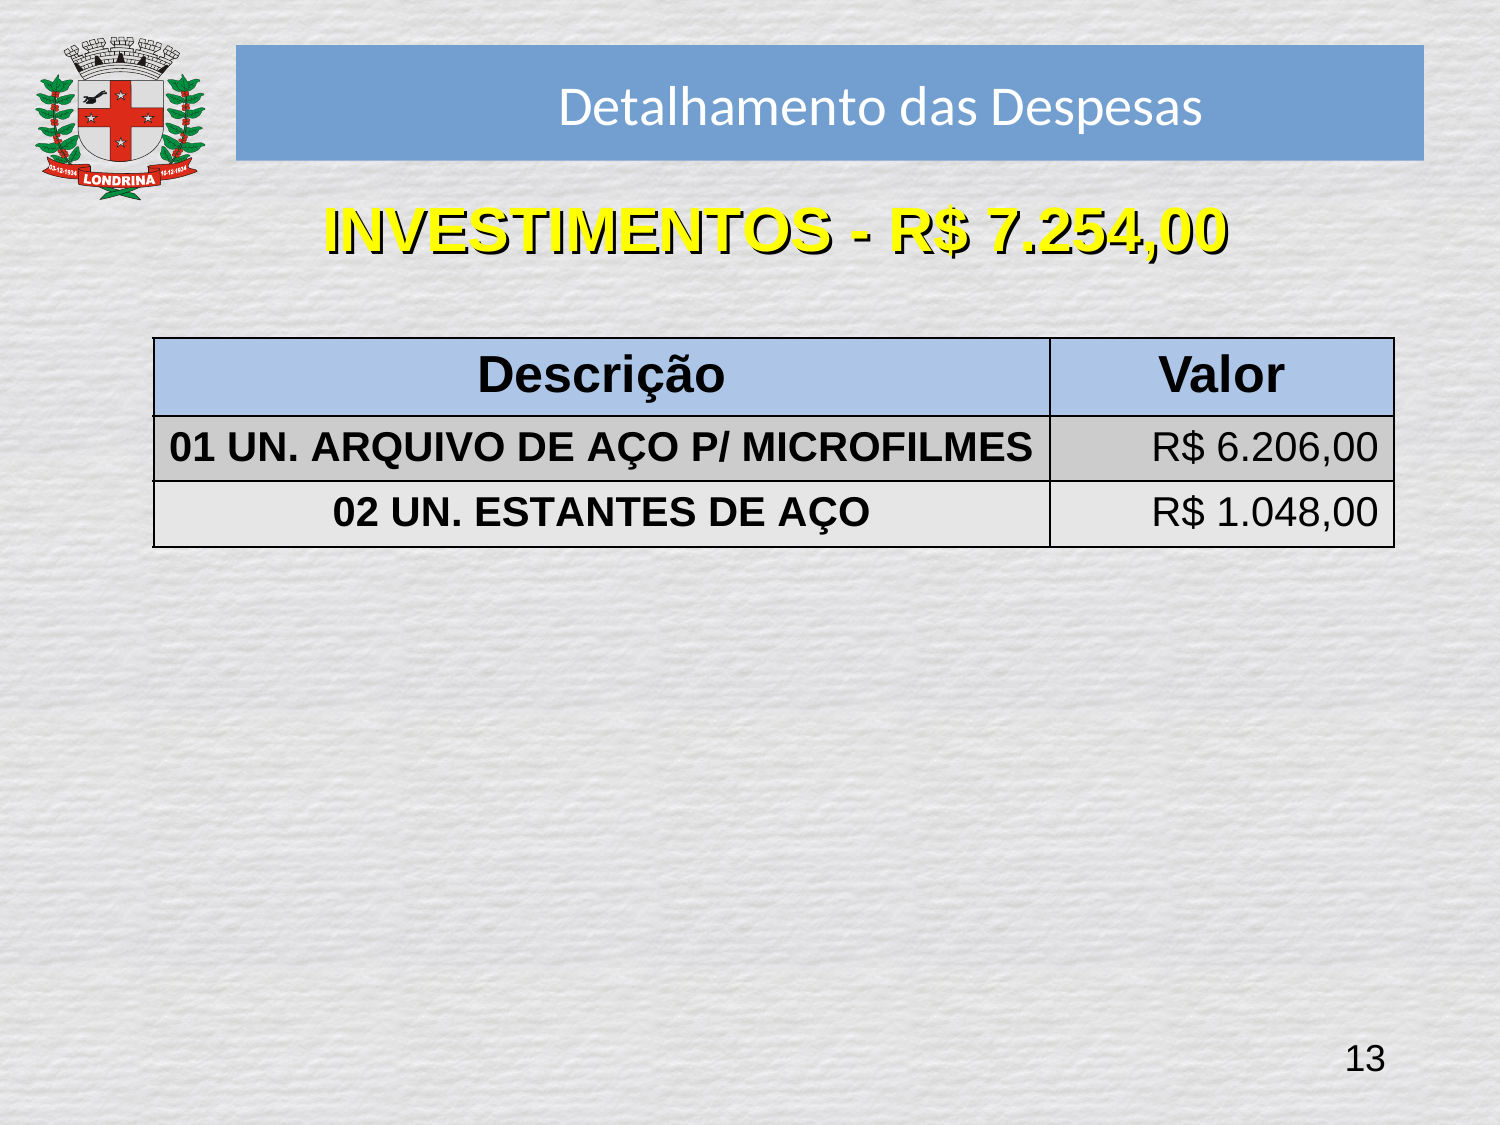

Detalhamento das Despesas
INVESTIMENTOS - R$ 7.254,00
| Descrição | Valor |
| --- | --- |
| 01 UN. ARQUIVO DE AÇO P/ MICROFILMES | R$ 6.206,00 |
| 02 UN. ESTANTES DE AÇO | R$ 1.048,00 |